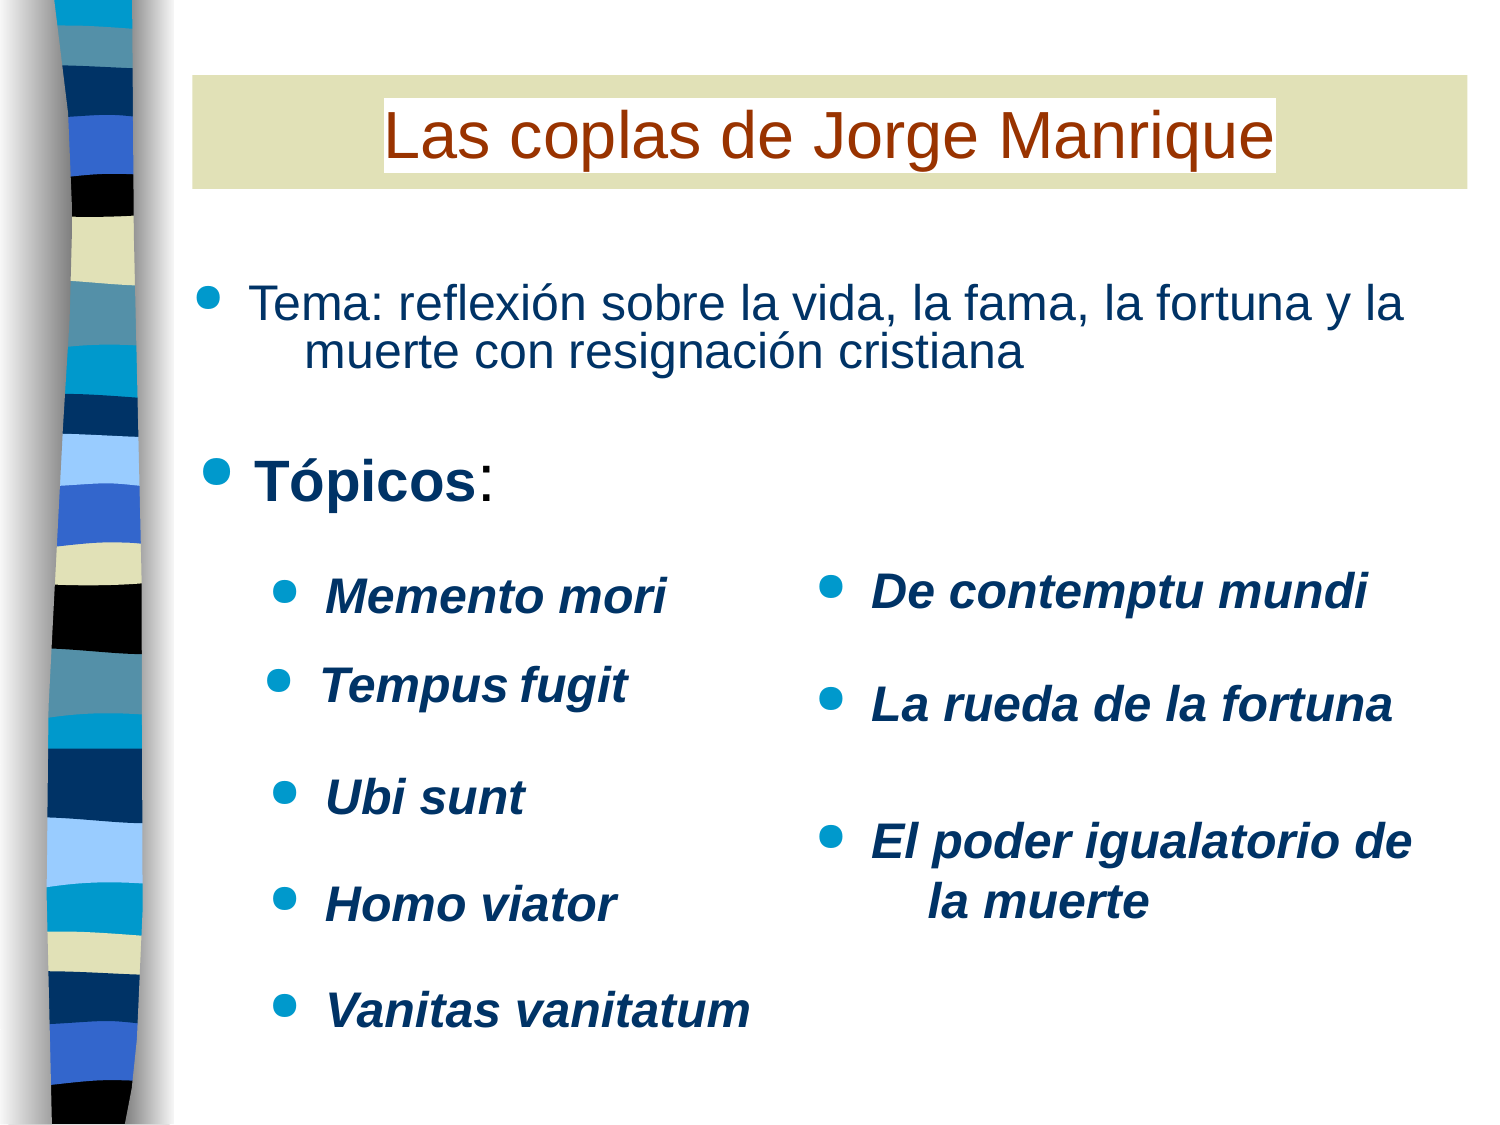

# Las coplas de Jorge Manrique
Tema: reflexión sobre la vida, la fama, la fortuna y la muerte con resignación cristiana
Tópicos:
De contemptu mundi
Memento mori
Tempus fugit
La rueda de la fortuna
Ubi sunt
El poder igualatorio de la muerte
Homo viator
Vanitas vanitatum